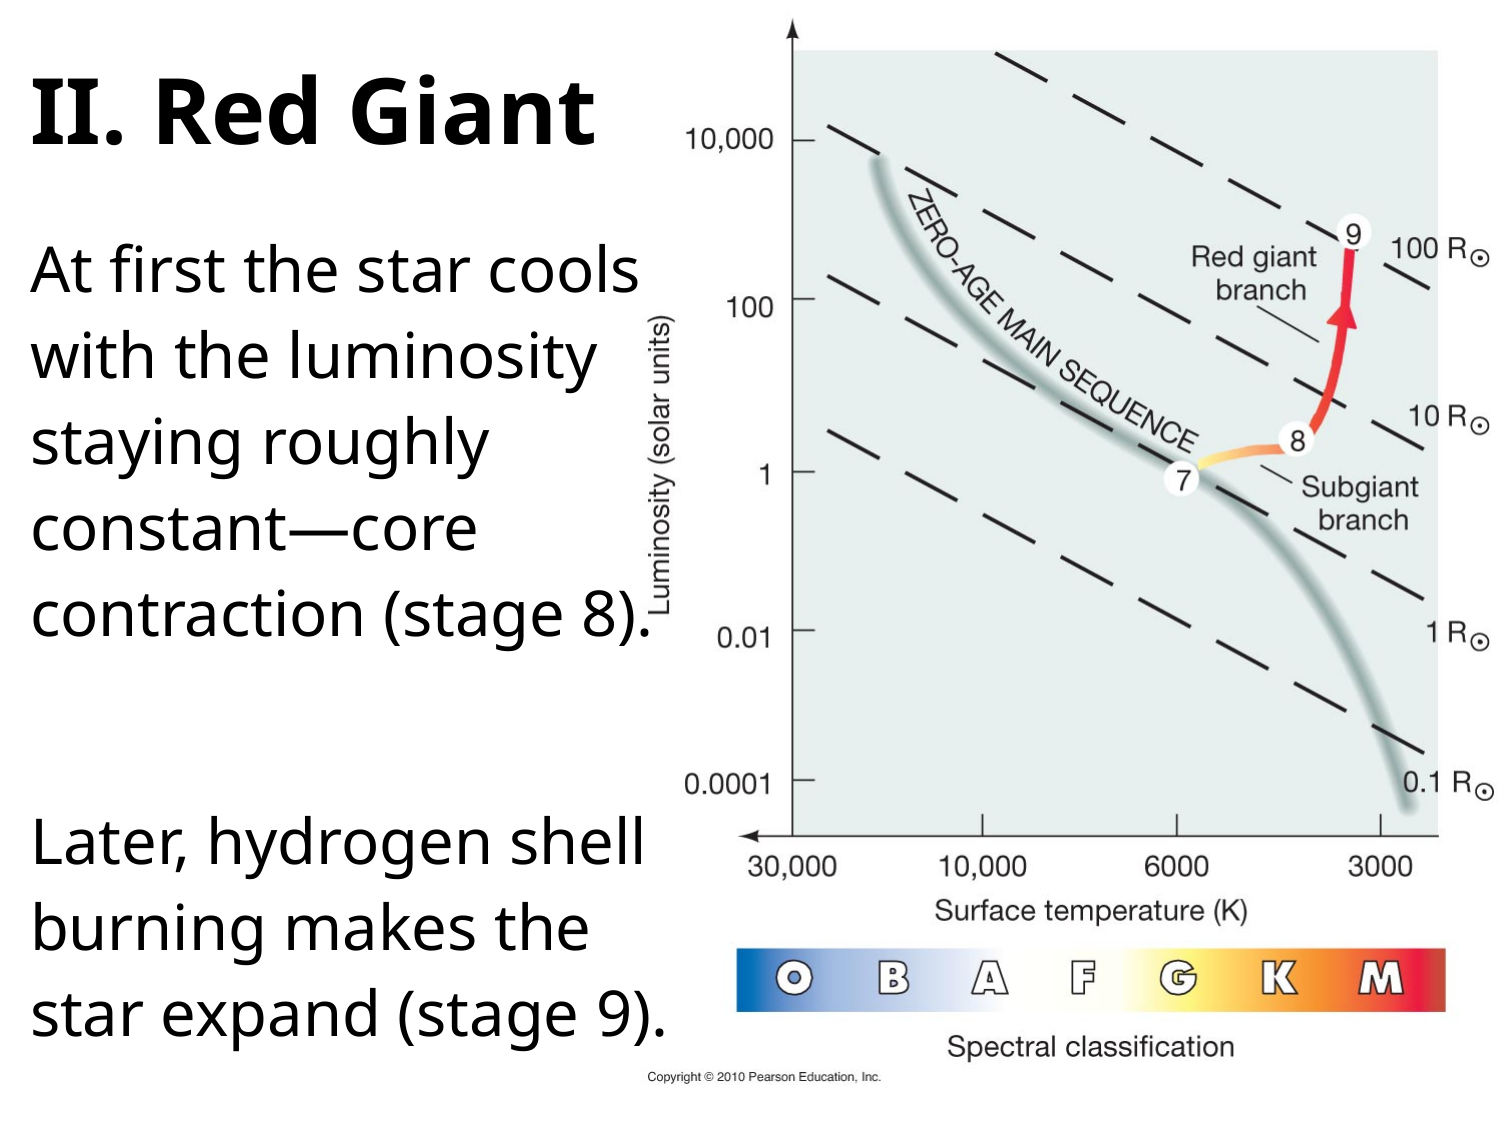

# II. Red Giant
At first the star cools with the luminosity staying roughly constant—core contraction (stage 8).
Later, hydrogen shell burning makes the star expand (stage 9).